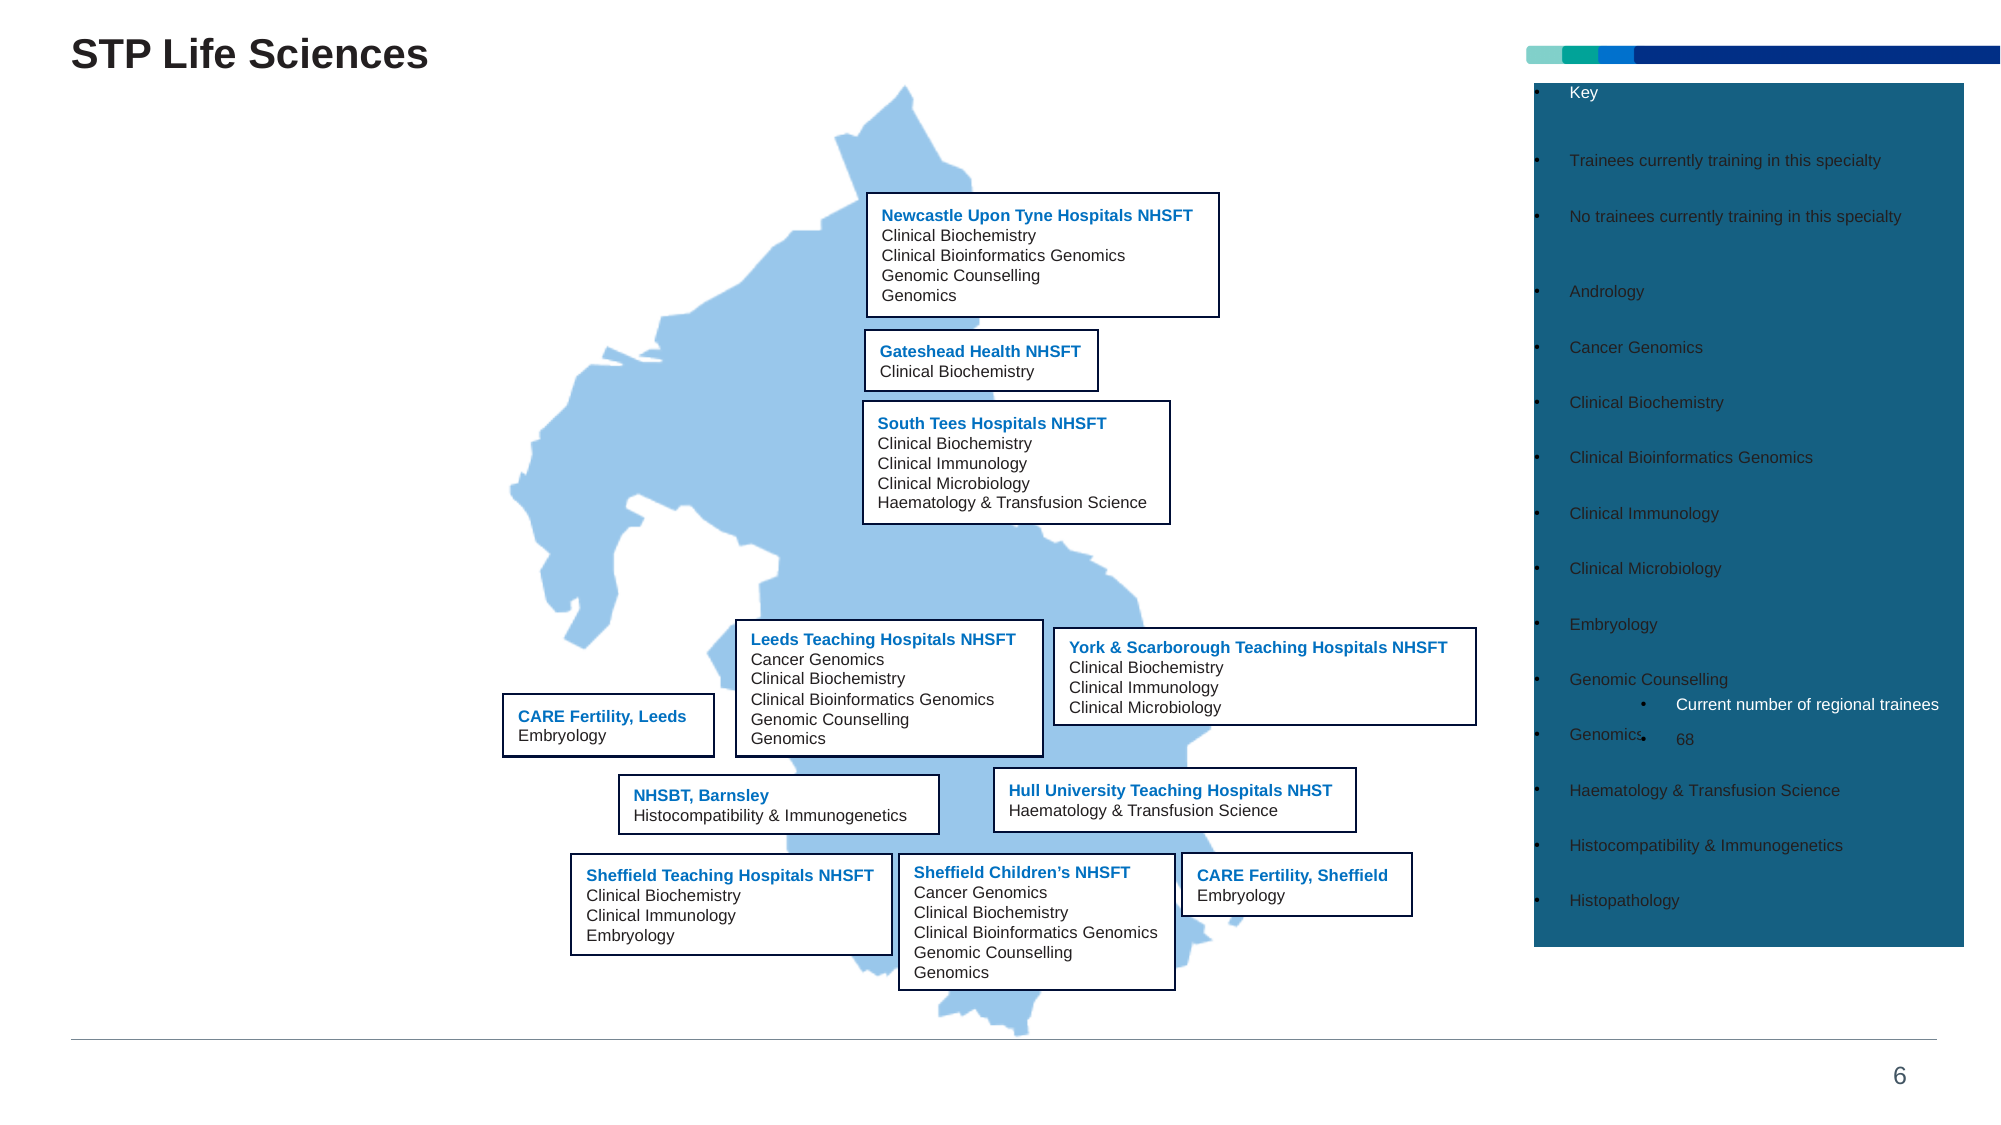

# STP Life Sciences
| Key | |
| --- | --- |
| Trainees currently training in this specialty | |
| No trainees currently training in this specialty | |
Newcastle Upon Tyne Hospitals NHSFT
Clinical Biochemistry
Clinical Bioinformatics Genomics
Genomic Counselling
Genomics
| Specialty | |
| --- | --- |
| Andrology | |
| Cancer Genomics | |
| Clinical Biochemistry | |
| Clinical Bioinformatics Genomics | |
| Clinical Immunology | |
| Clinical Microbiology | |
| Embryology | |
| Genomic Counselling | |
| Genomics | |
| Haematology & Transfusion Science | |
| Histocompatibility & Immunogenetics | |
| Histopathology | |
Gateshead Health NHSFT
Clinical Biochemistry
South Tees Hospitals NHSFT
Clinical Biochemistry
Clinical Immunology
Clinical Microbiology
Haematology & Transfusion Science
Leeds Teaching Hospitals NHSFT
Cancer Genomics
Clinical Biochemistry
Clinical Bioinformatics Genomics
Genomic Counselling
Genomics
York & Scarborough Teaching Hospitals NHSFT
Clinical Biochemistry
Clinical Immunology
Clinical Microbiology
CARE Fertility, Leeds
Embryology
| Current number of regional trainees |
| --- |
| 68 |
Hull University Teaching Hospitals NHST
Haematology & Transfusion Science
NHSBT, Barnsley
Histocompatibility & Immunogenetics
CARE Fertility, Sheffield
Embryology
Sheffield Teaching Hospitals NHSFT
Clinical Biochemistry
Clinical Immunology
Embryology
Sheffield Children’s NHSFT
Cancer Genomics
Clinical Biochemistry
Clinical Bioinformatics Genomics
Genomic Counselling
Genomics